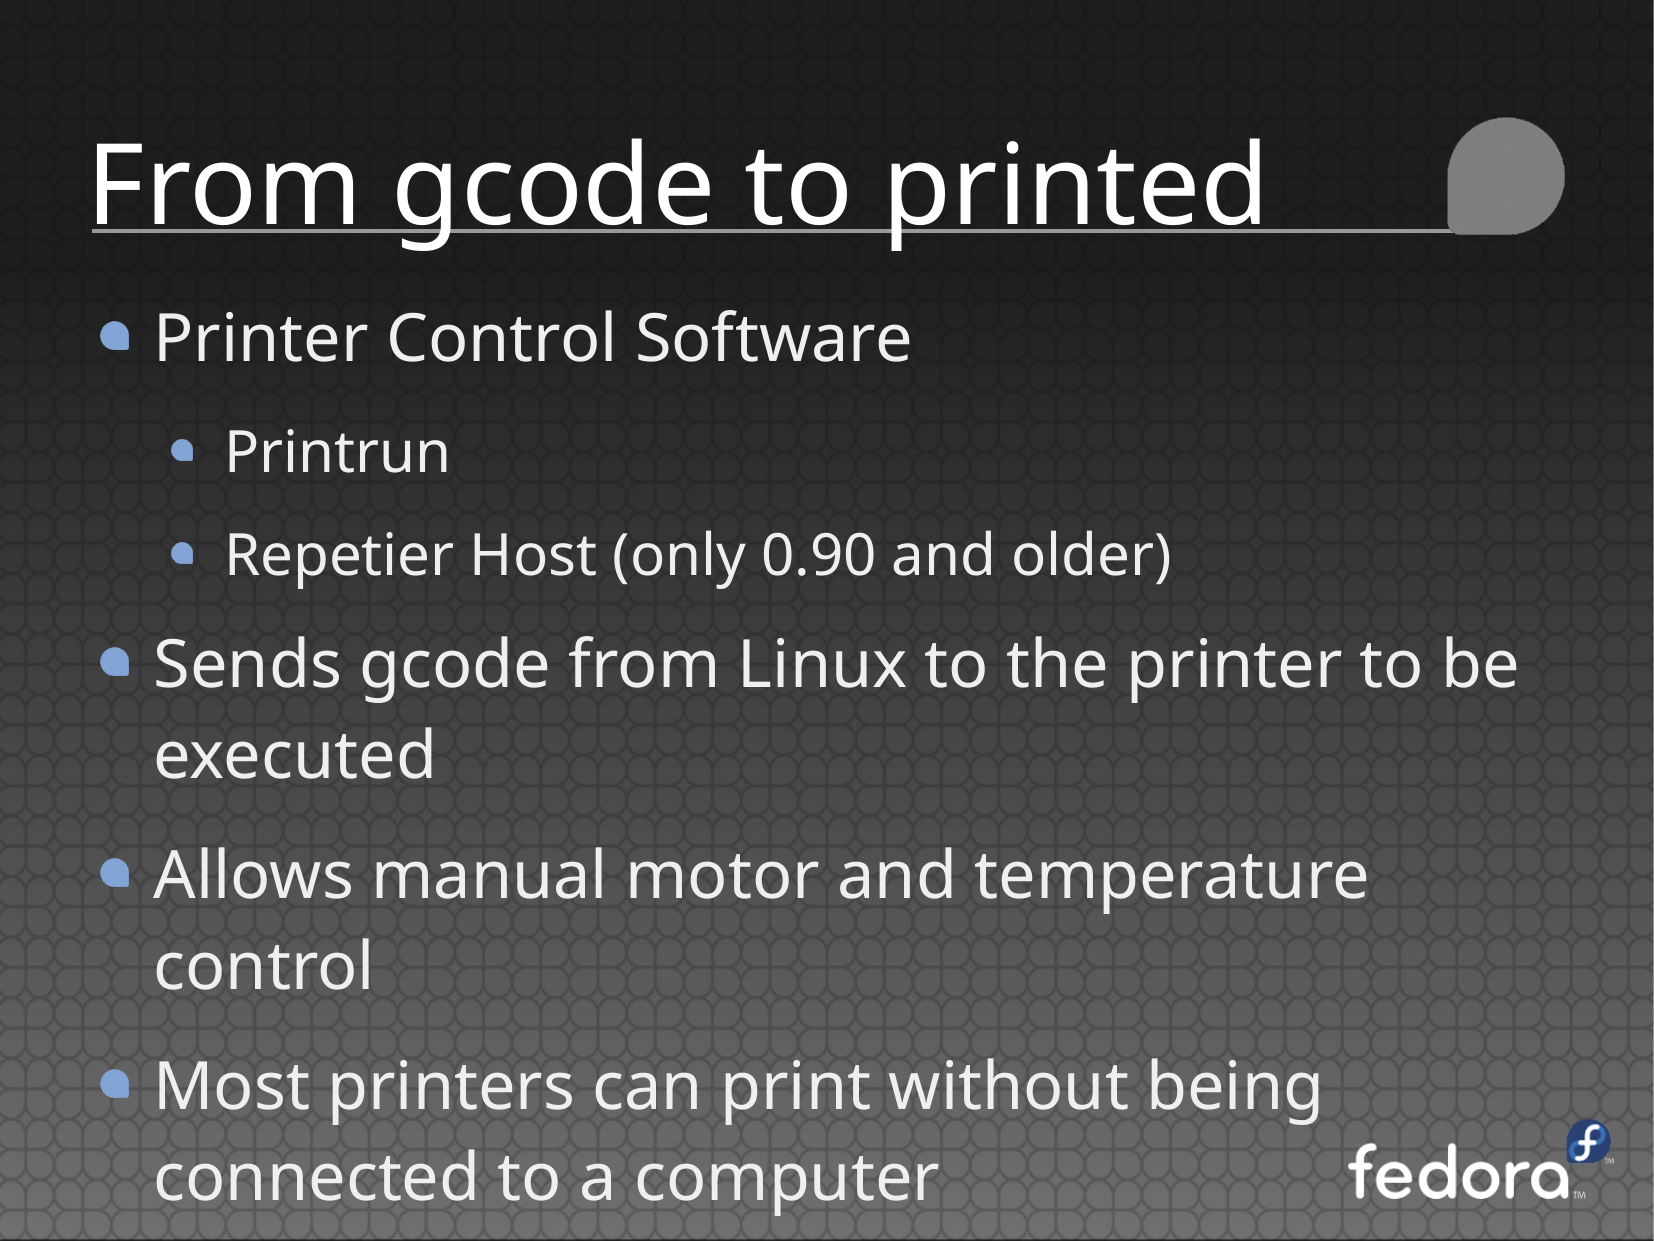

# From gcode to printed
Printer Control Software
Printrun
Repetier Host (only 0.90 and older)
Sends gcode from Linux to the printer to be executed
Allows manual motor and temperature control
Most printers can print without being connected to a computer
Read gcode from SD card